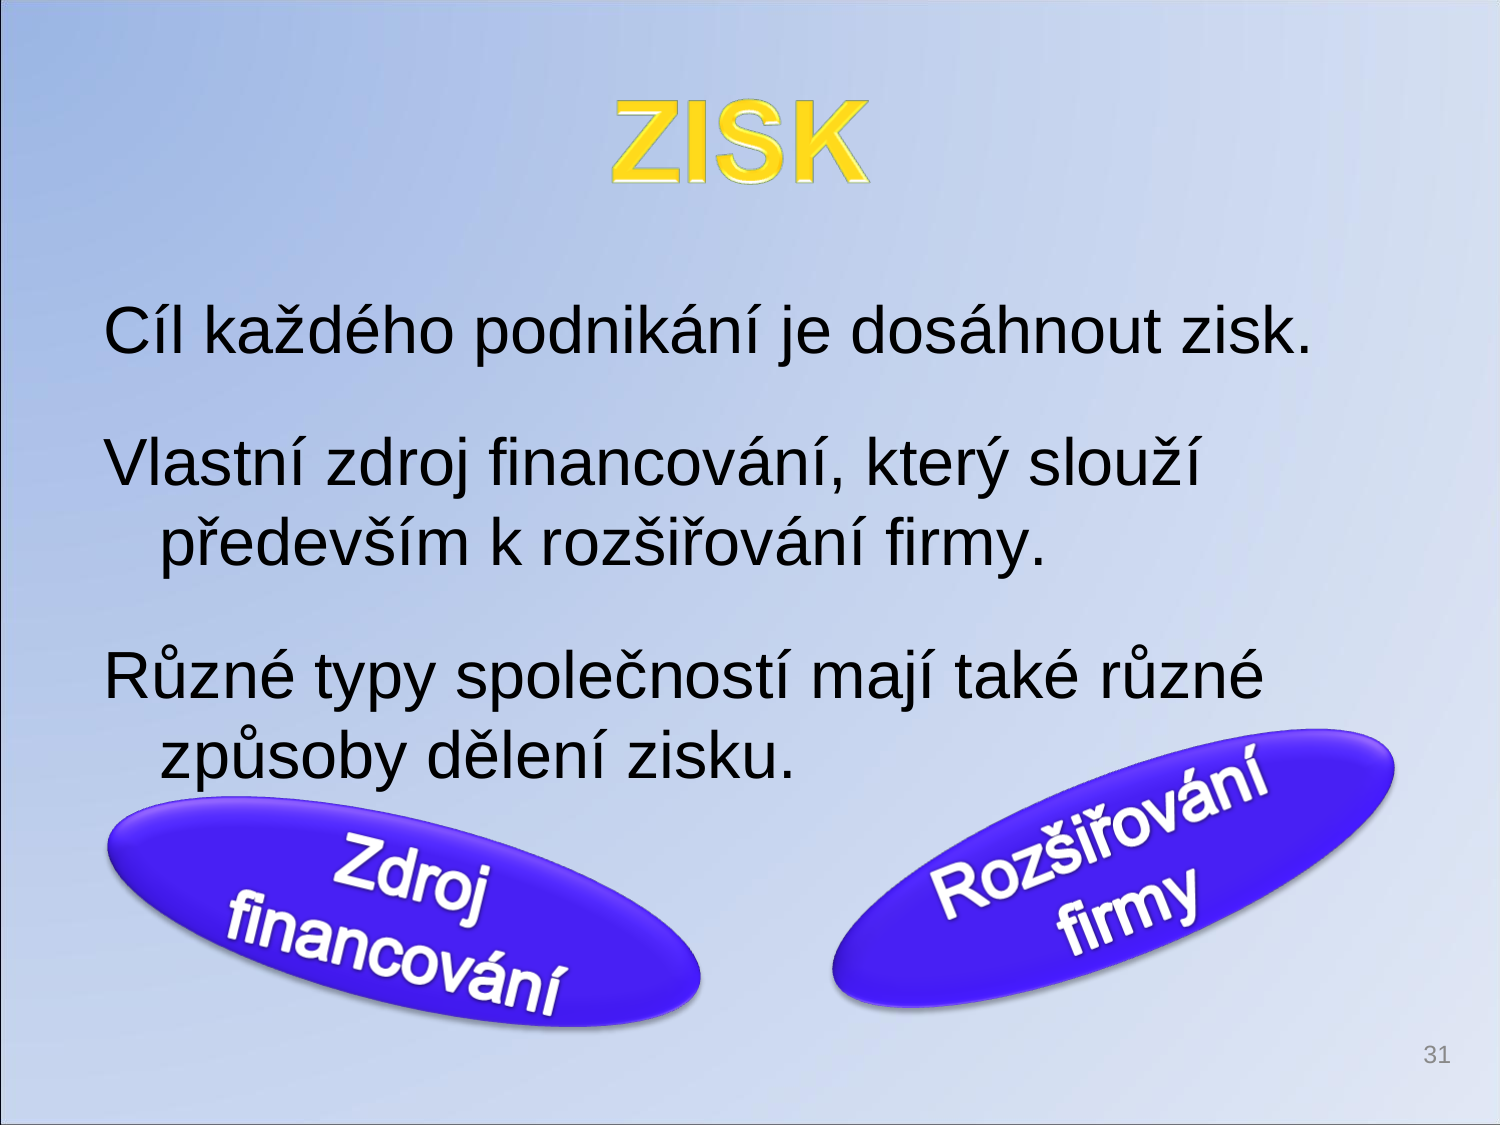

# Cíl každého podnikání je dosáhnout zisk.
Vlastní zdroj financování, který slouží především k rozšiřování firmy.
Různé typy společností mají také různé způsoby dělení zisku.